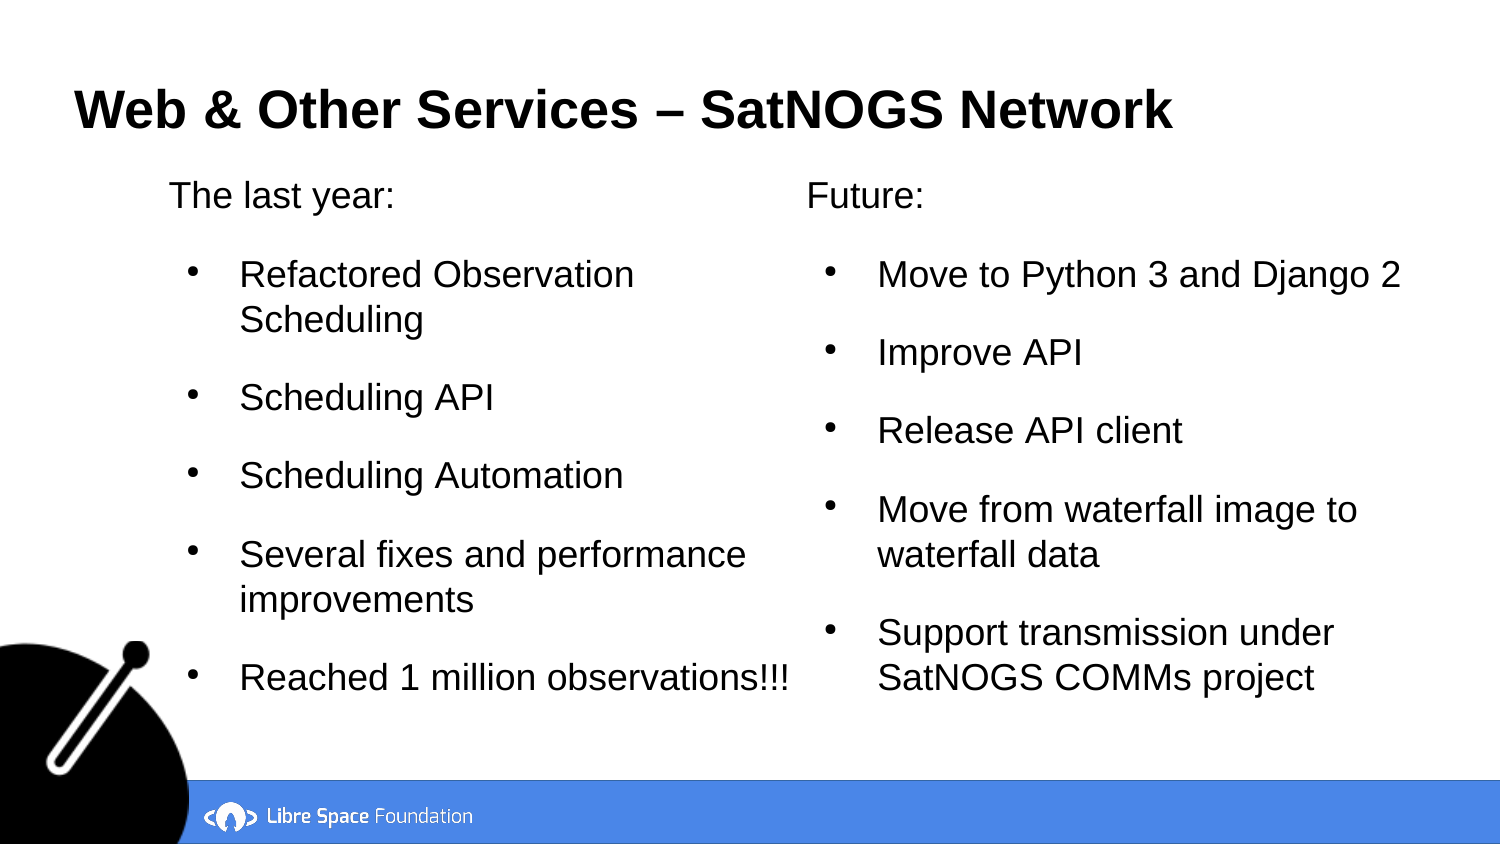

# Web & Other Services – SatNOGS Network
The last year:
Refactored Observation Scheduling
Scheduling API
Scheduling Automation
Several fixes and performance improvements
Reached 1 million observations!!!
Future:
Move to Python 3 and Django 2
Improve API
Release API client
Move from waterfall image to waterfall data
Support transmission under SatNOGS COMMs project